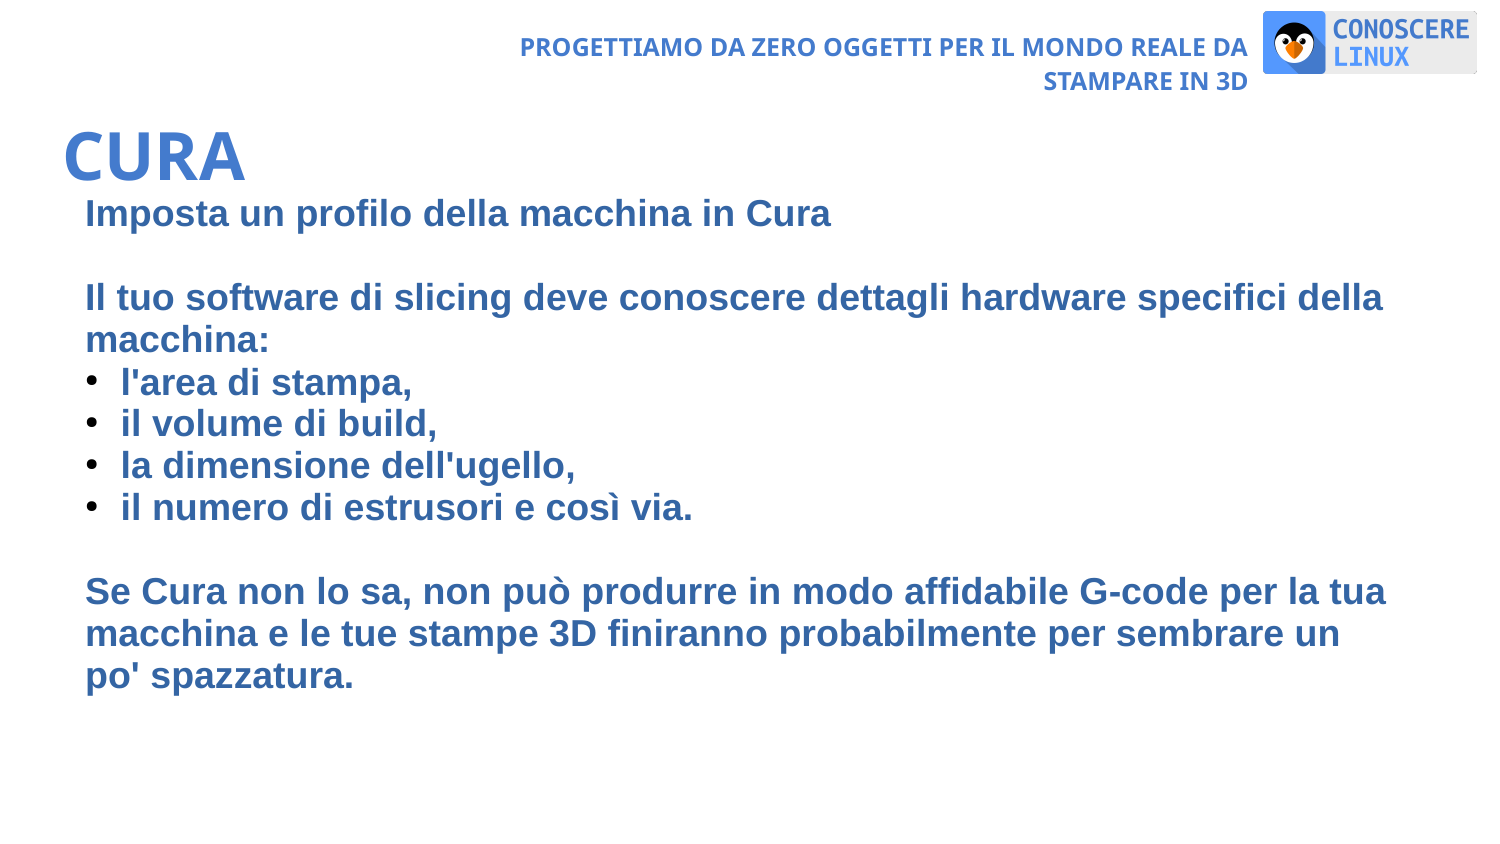

PROGETTIAMO DA ZERO OGGETTI PER IL MONDO REALE DA STAMPARE IN 3D
CURA
Imposta un profilo della macchina in Cura
Il tuo software di slicing deve conoscere dettagli hardware specifici della macchina:
l'area di stampa,
il volume di build,
la dimensione dell'ugello,
il numero di estrusori e così via.
Se Cura non lo sa, non può produrre in modo affidabile G-code per la tua macchina e le tue stampe 3D finiranno probabilmente per sembrare un po' spazzatura.